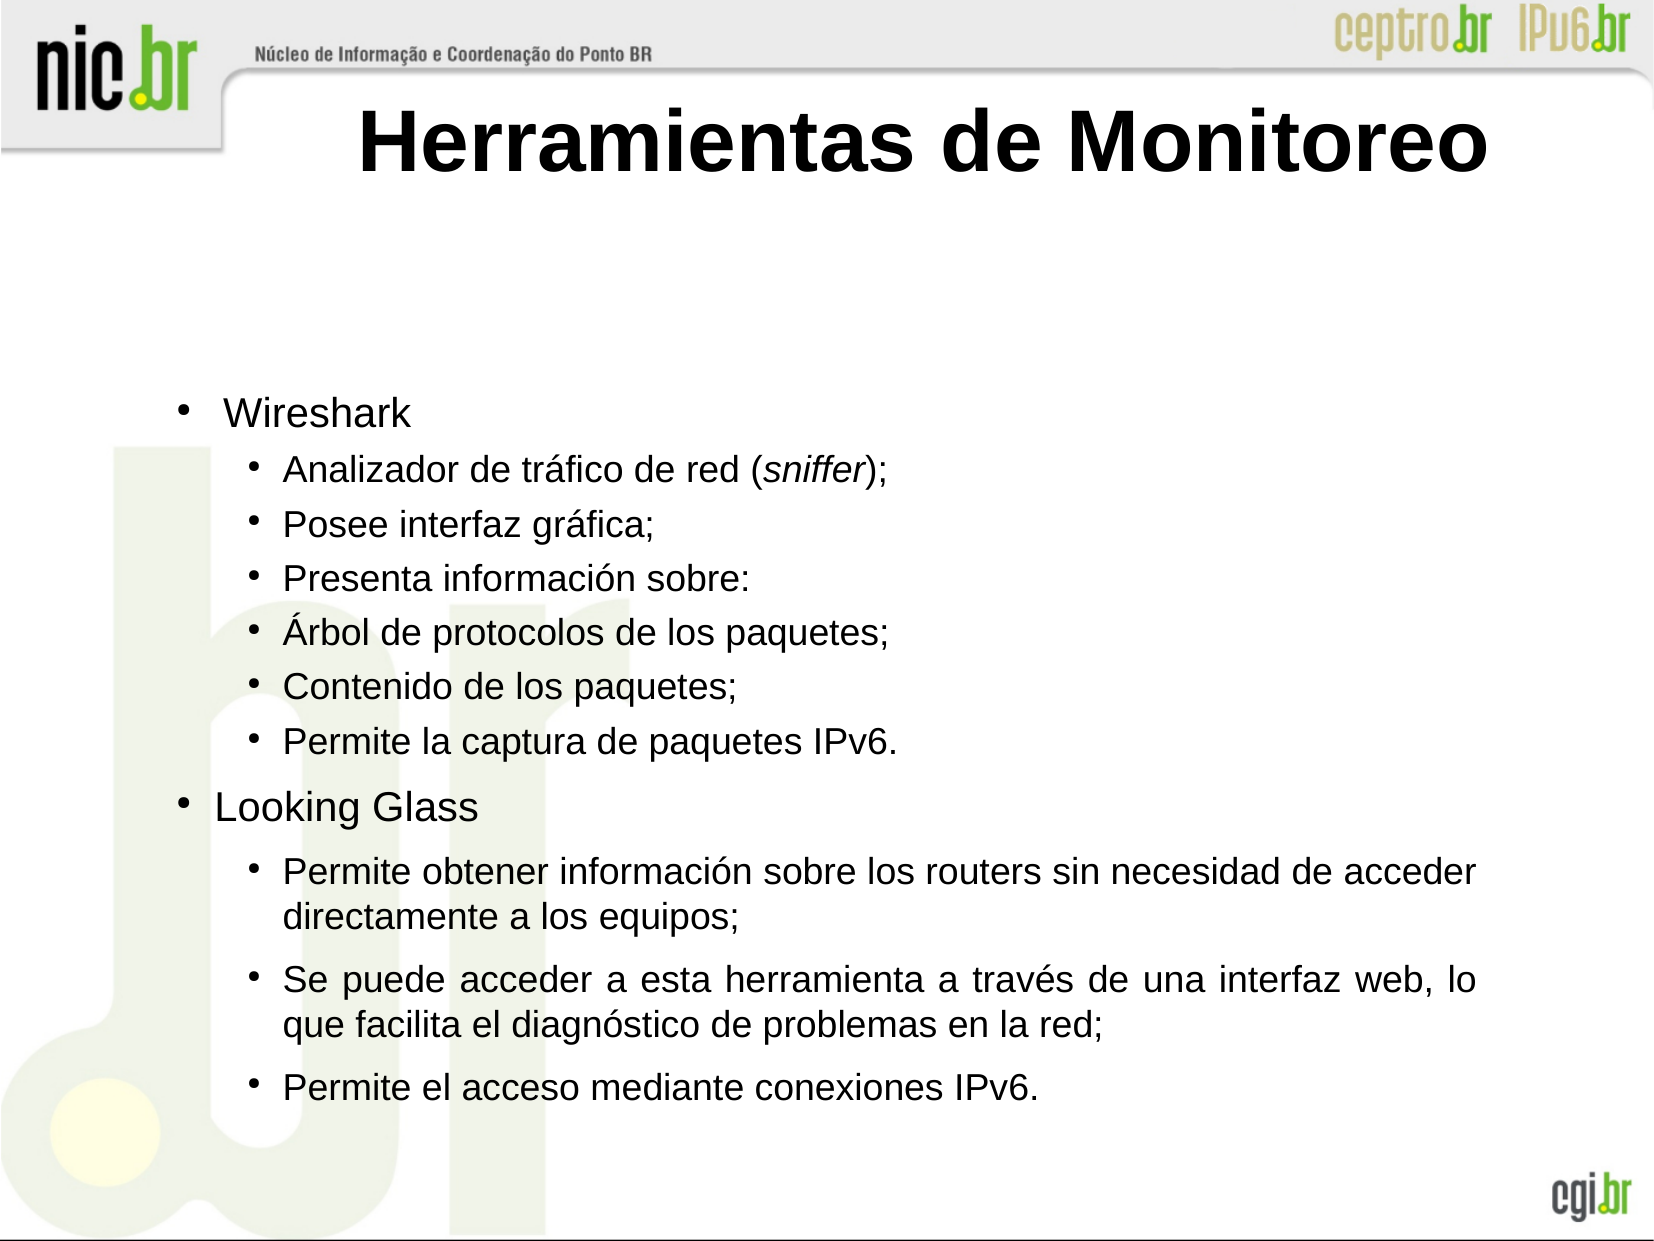

Herramientas de Monitoreo
 Wireshark
Analizador de tráfico de red (sniffer);
Posee interfaz gráfica;
Presenta información sobre:
Árbol de protocolos de los paquetes;
Contenido de los paquetes;
Permite la captura de paquetes IPv6.
 Looking Glass
Permite obtener información sobre los routers sin necesidad de acceder directamente a los equipos;
Se puede acceder a esta herramienta a través de una interfaz web, lo que facilita el diagnóstico de problemas en la red;
Permite el acceso mediante conexiones IPv6.